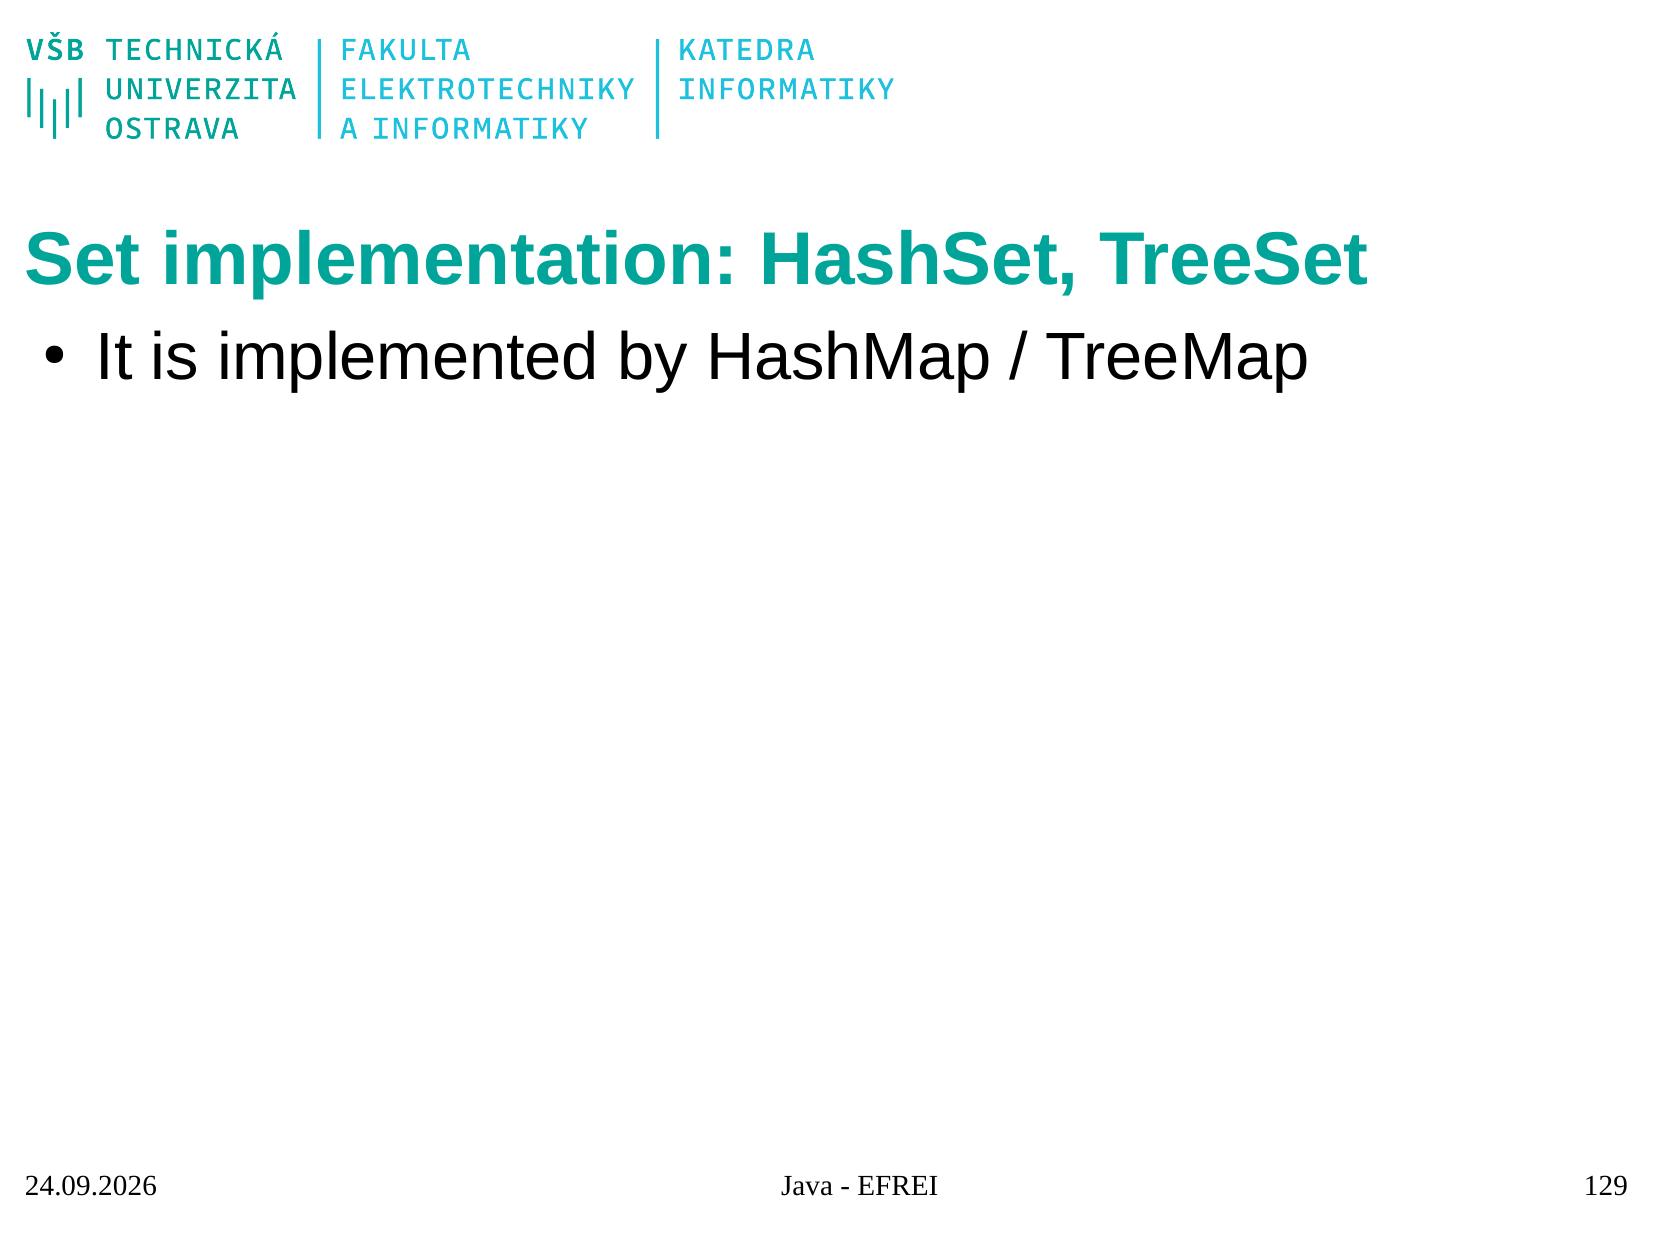

# Set implementation: HashSet, TreeSet
It is implemented by HashMap / TreeMap
Java - EFREI
129